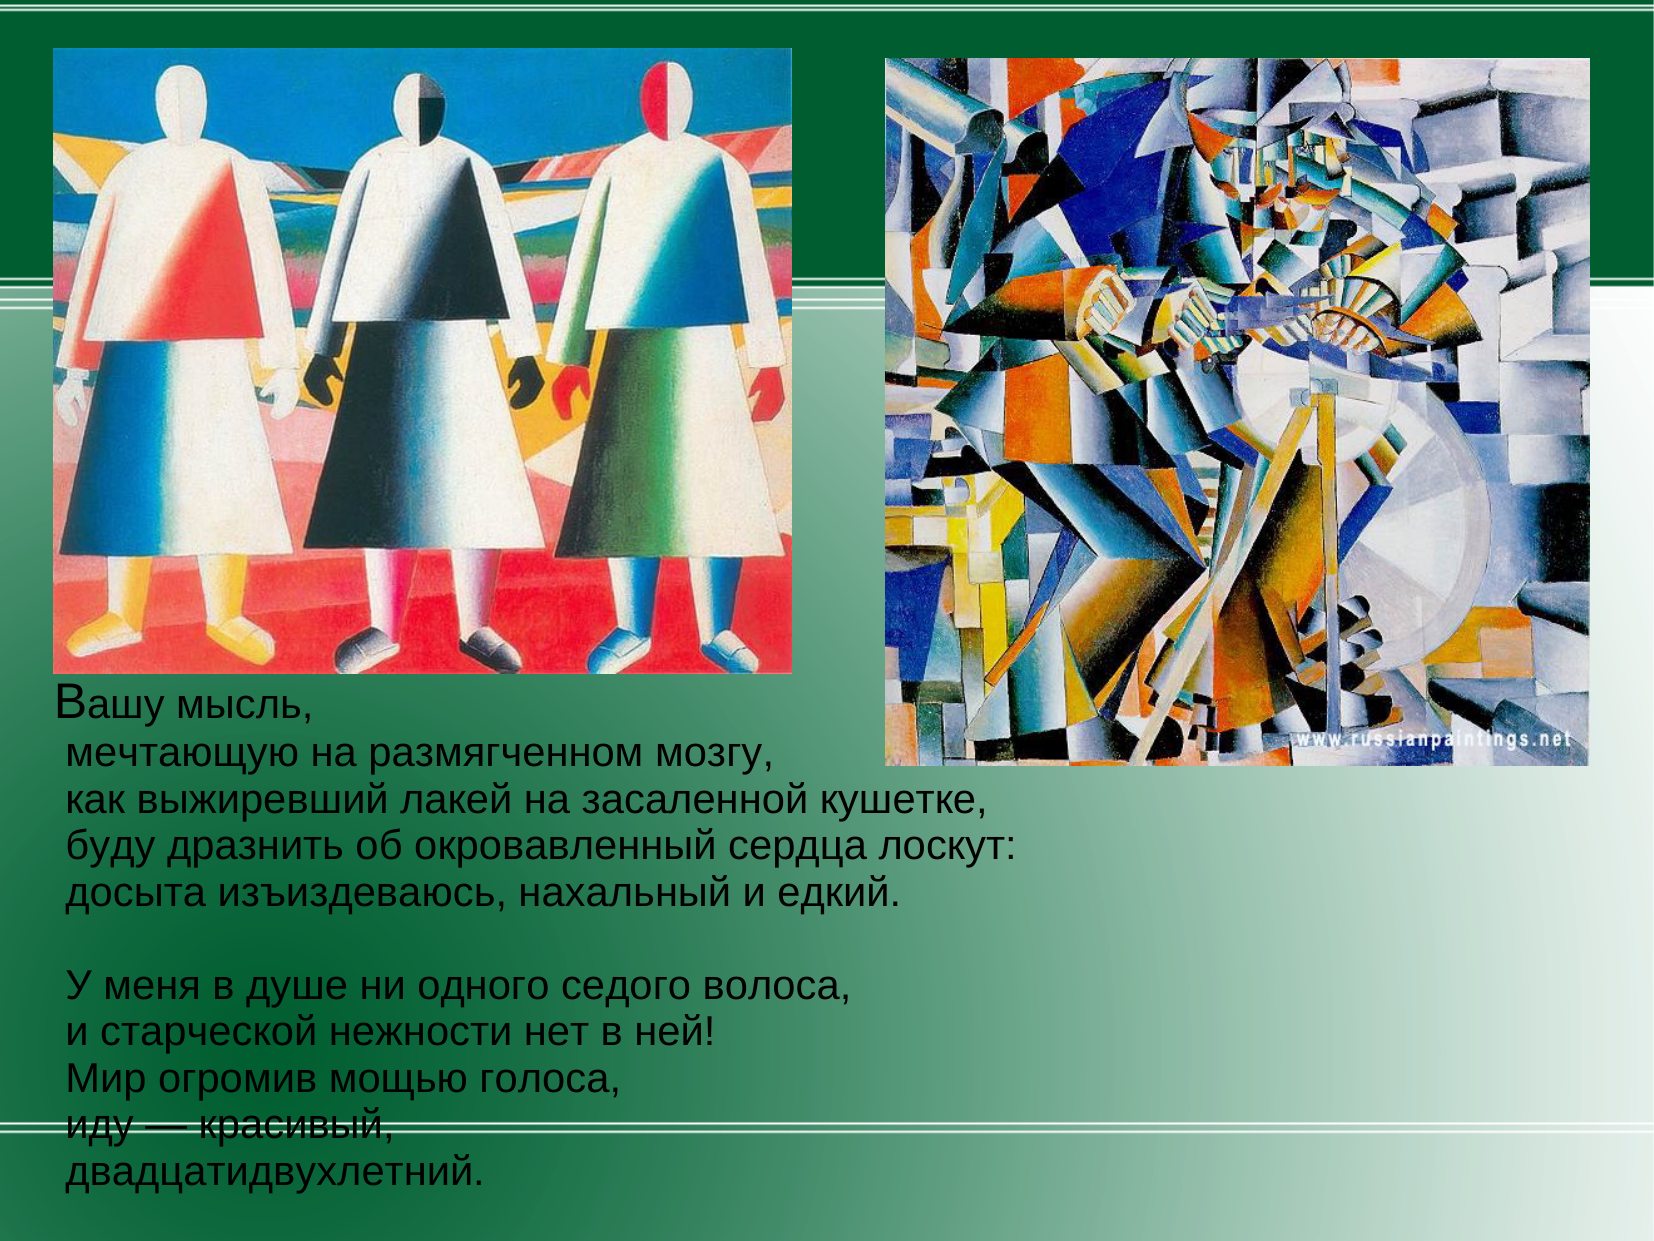

#
Вашу мысль,
 мечтающую на размягченном мозгу,
 как выжиревший лакей на засаленной кушетке,
 буду дразнить об окровавленный сердца лоскут:
 досыта изъиздеваюсь, нахальный и едкий.
 У меня в душе ни одного седого волоса,
 и старческой нежности нет в ней!
 Мир огромив мощью голоса,
 иду — красивый,
 двадцатидвухлетний.